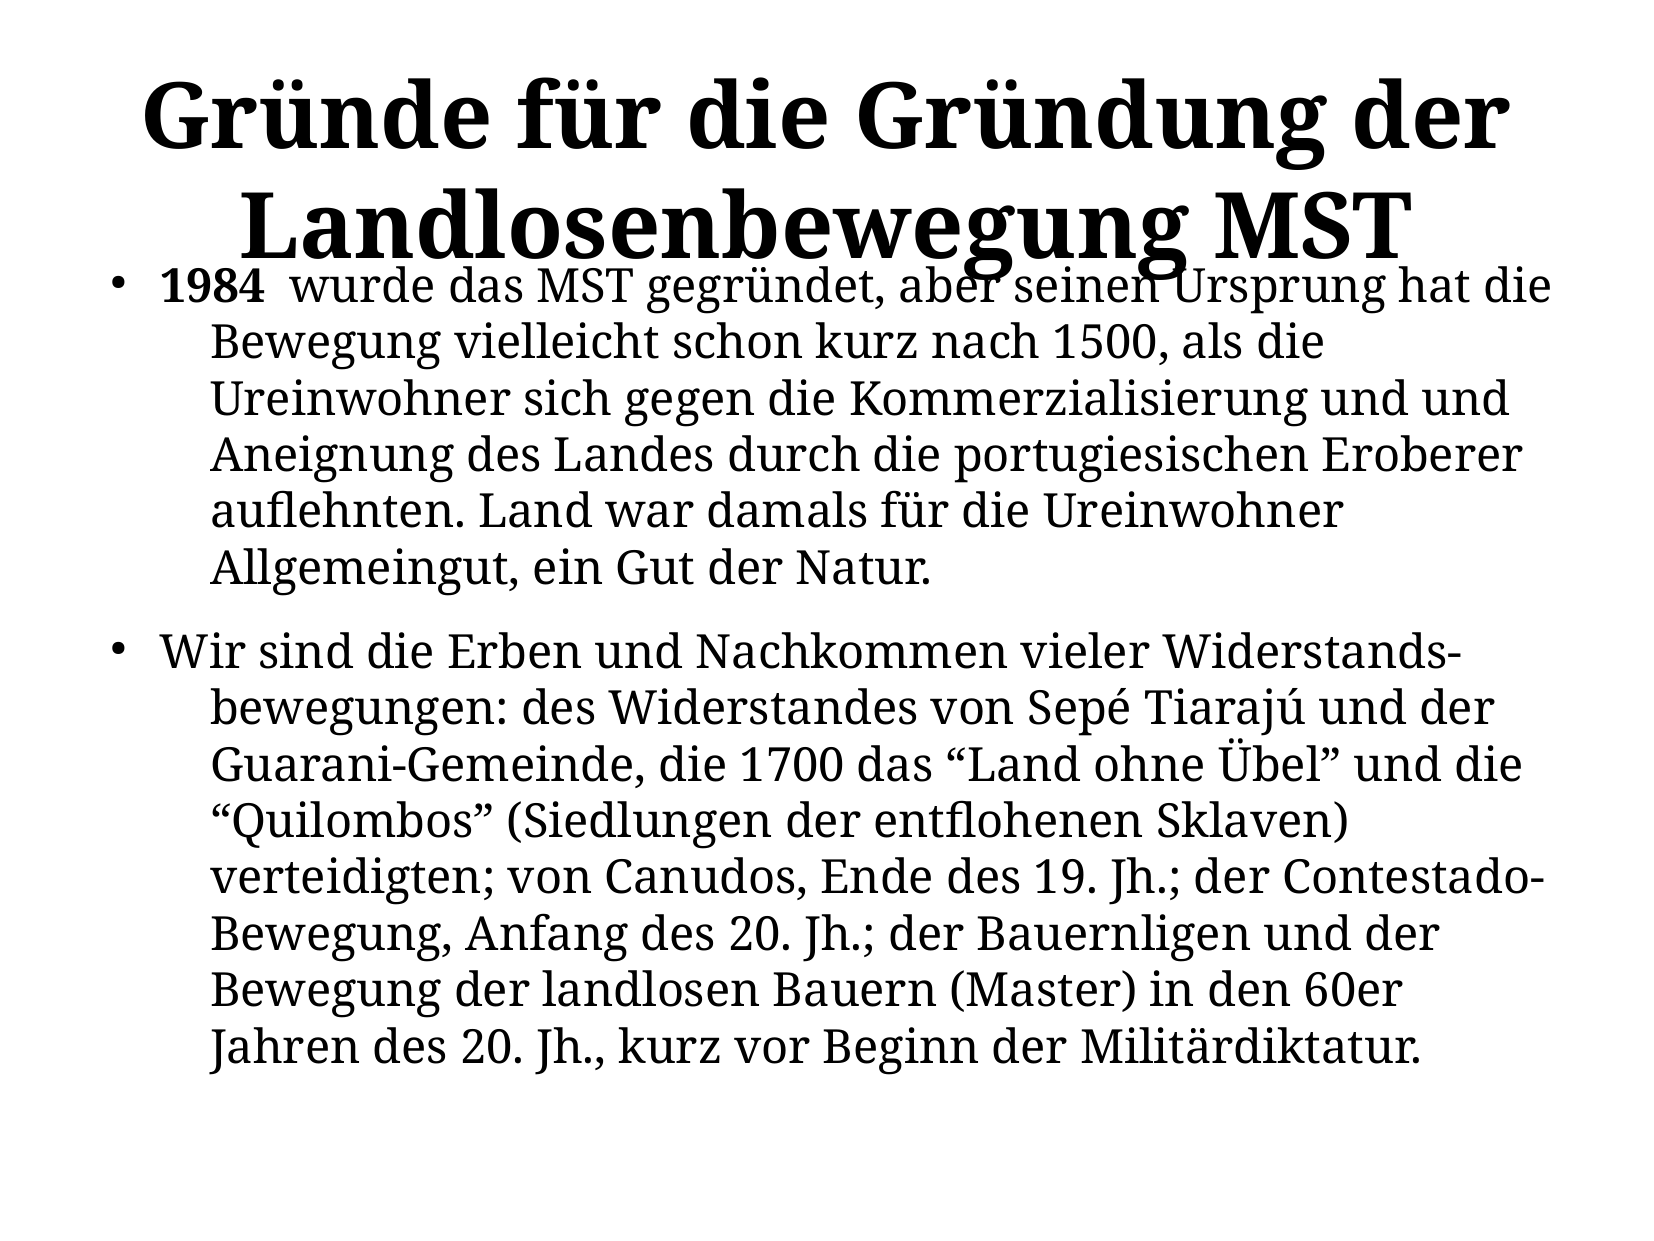

# Gründe für die Gründung der Landlosenbewegung MST
1984 wurde das MST gegründet, aber seinen Ursprung hat die Bewegung vielleicht schon kurz nach 1500, als die Ureinwohner sich gegen die Kommerzialisierung und und Aneignung des Landes durch die portugiesischen Eroberer auflehnten. Land war damals für die Ureinwohner Allgemeingut, ein Gut der Natur.
Wir sind die Erben und Nachkommen vieler Widerstands-bewegungen: des Widerstandes von Sepé Tiarajú und der Guarani-Gemeinde, die 1700 das “Land ohne Übel” und die “Quilombos” (Siedlungen der entflohenen Sklaven) verteidigten; von Canudos, Ende des 19. Jh.; der Contestado-Bewegung, Anfang des 20. Jh.; der Bauernligen und der Bewegung der landlosen Bauern (Master) in den 60er Jahren des 20. Jh., kurz vor Beginn der Militärdiktatur.